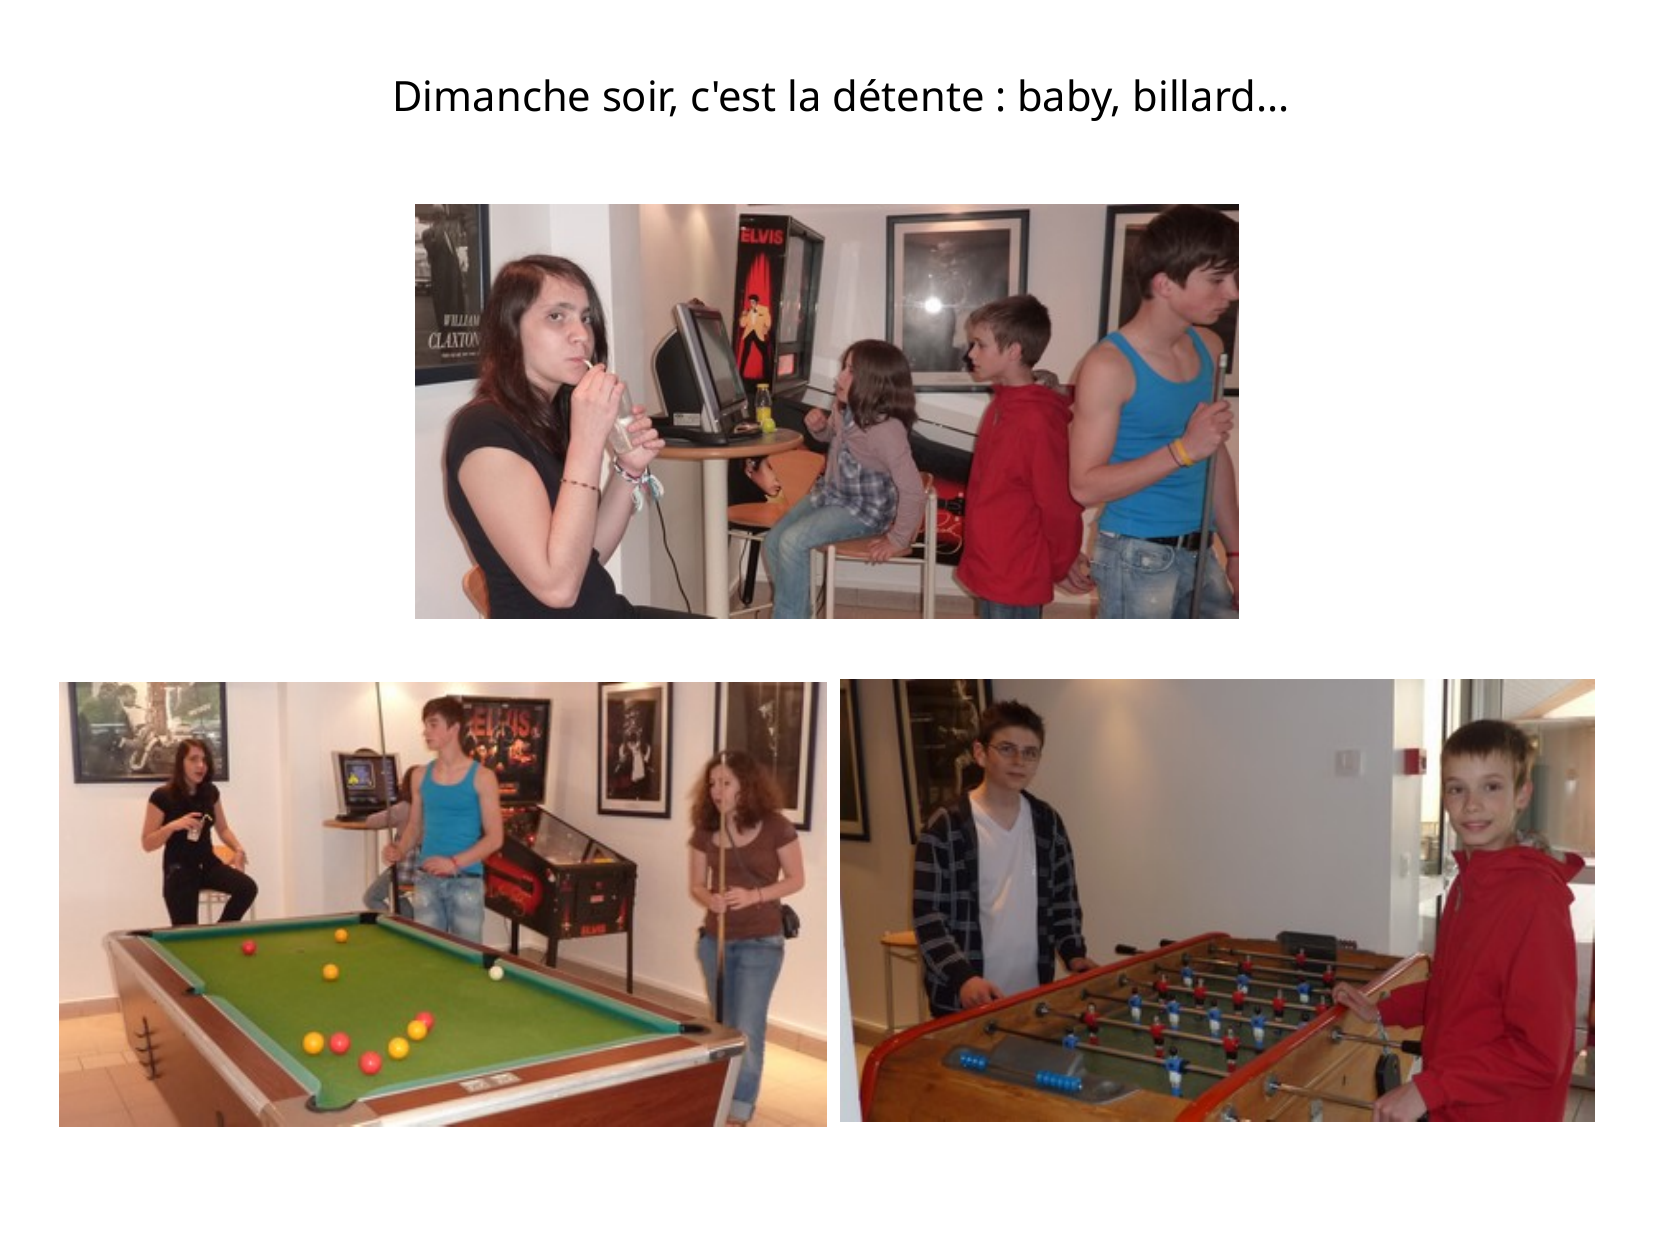

Dimanche soir, c'est la détente : baby, billard...